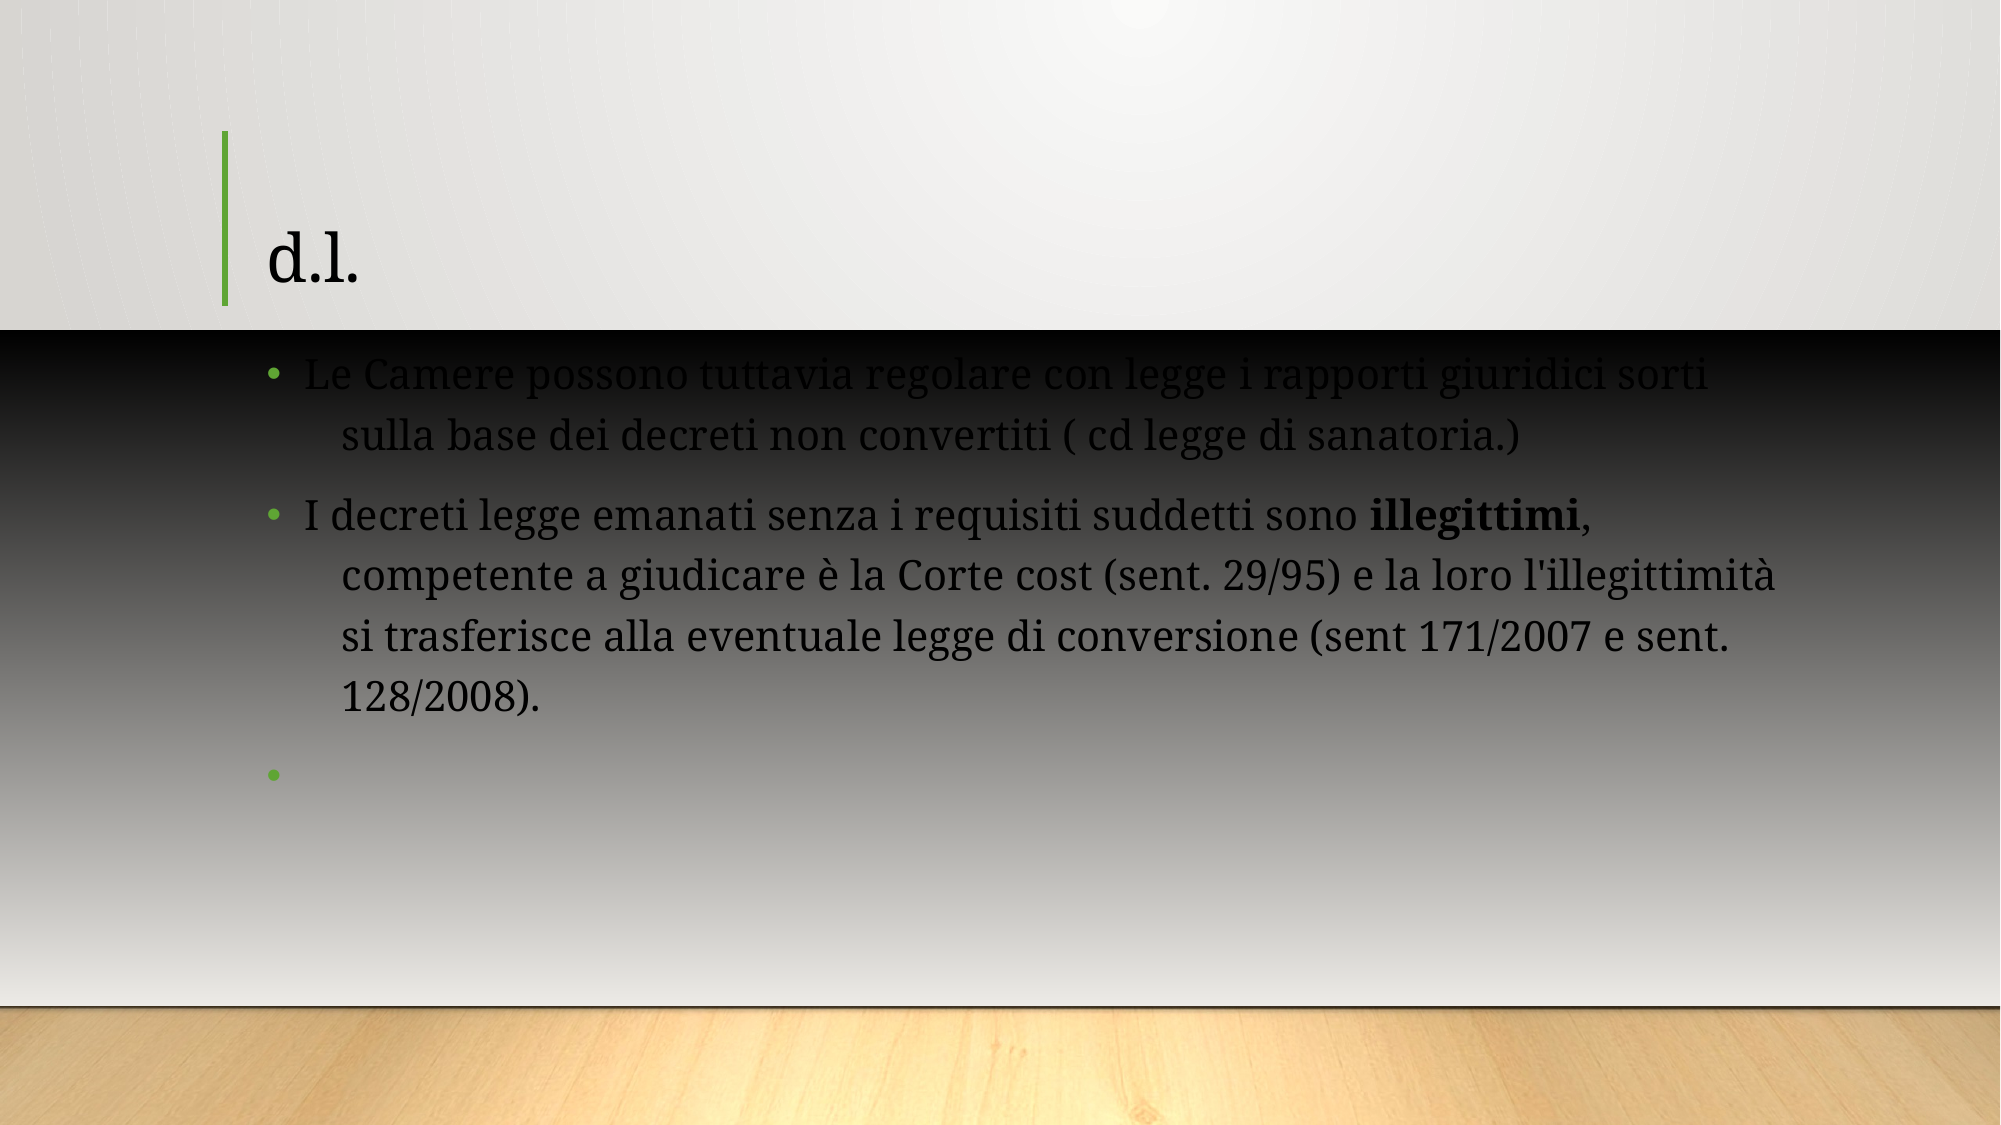

# d.l.
Le Camere possono tuttavia regolare con legge i rapporti giuridici sorti sulla base dei decreti non convertiti ( cd legge di sanatoria.)
I decreti legge emanati senza i requisiti suddetti sono illegittimi, competente a giudicare è la Corte cost (sent. 29/95) e la loro l'illegittimità si trasferisce alla eventuale legge di conversione (sent 171/2007 e sent. 128/2008).